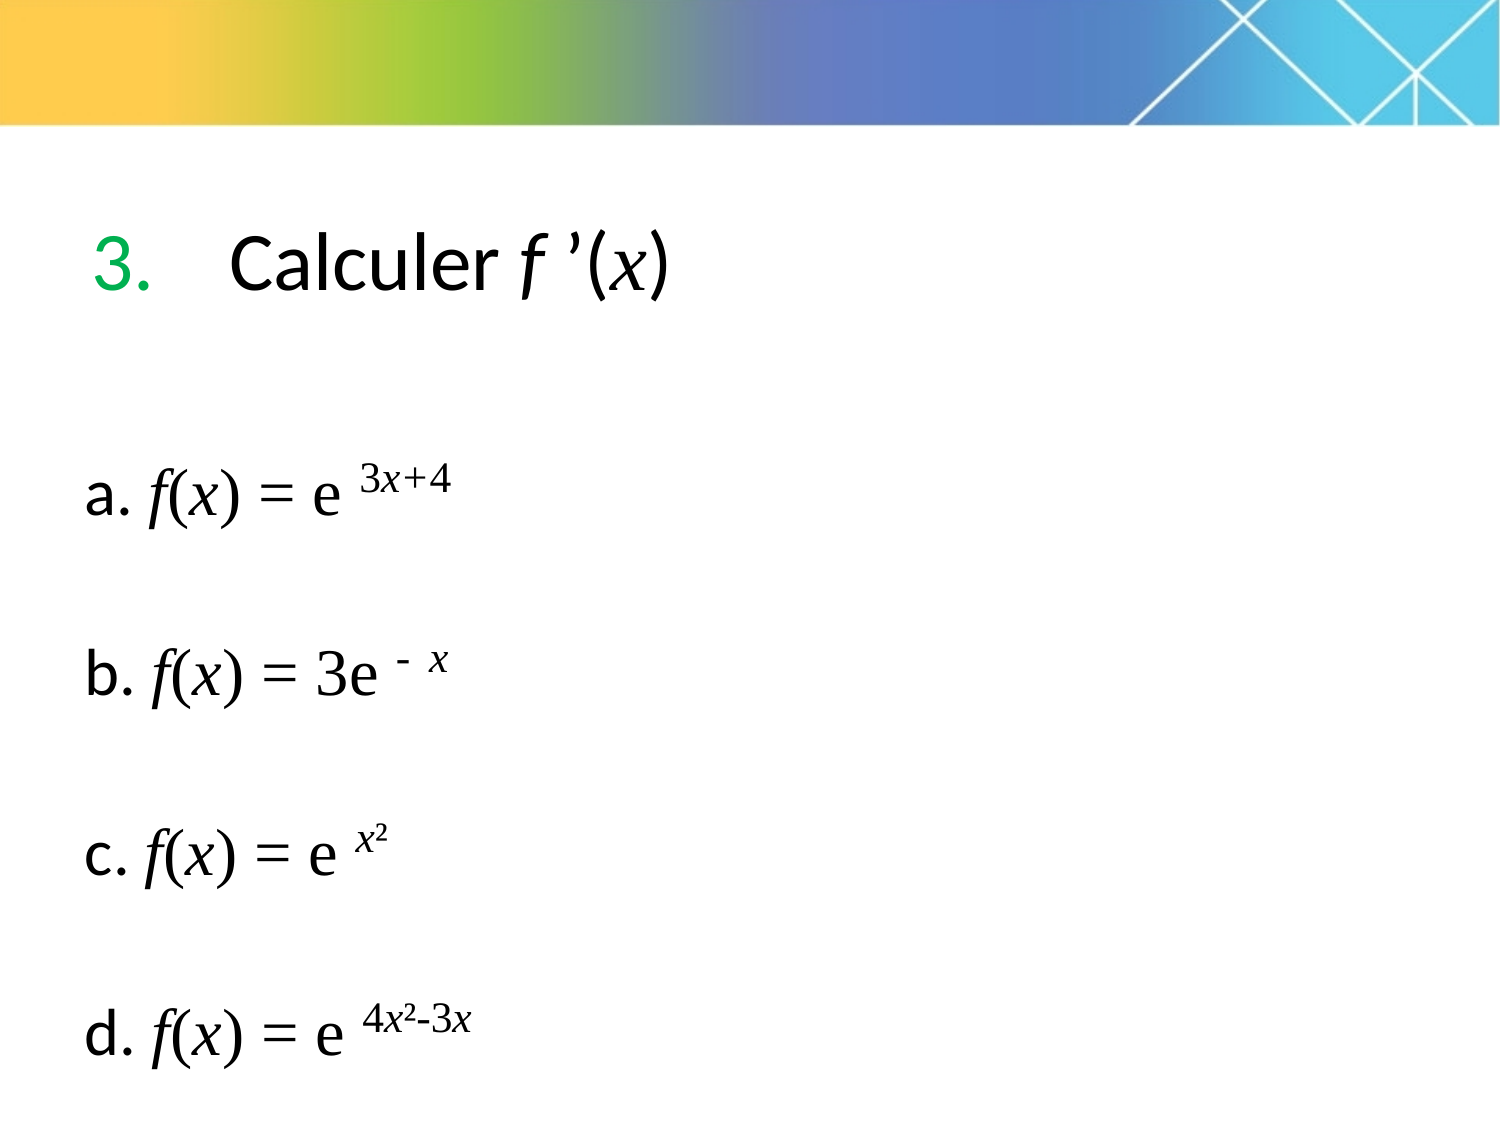

# Calculer f ’(x)
a. f(x) = e 3x+4
b. f(x) = 3e - x
c. f(x) = e x²
d. f(x) = e 4x²-3x